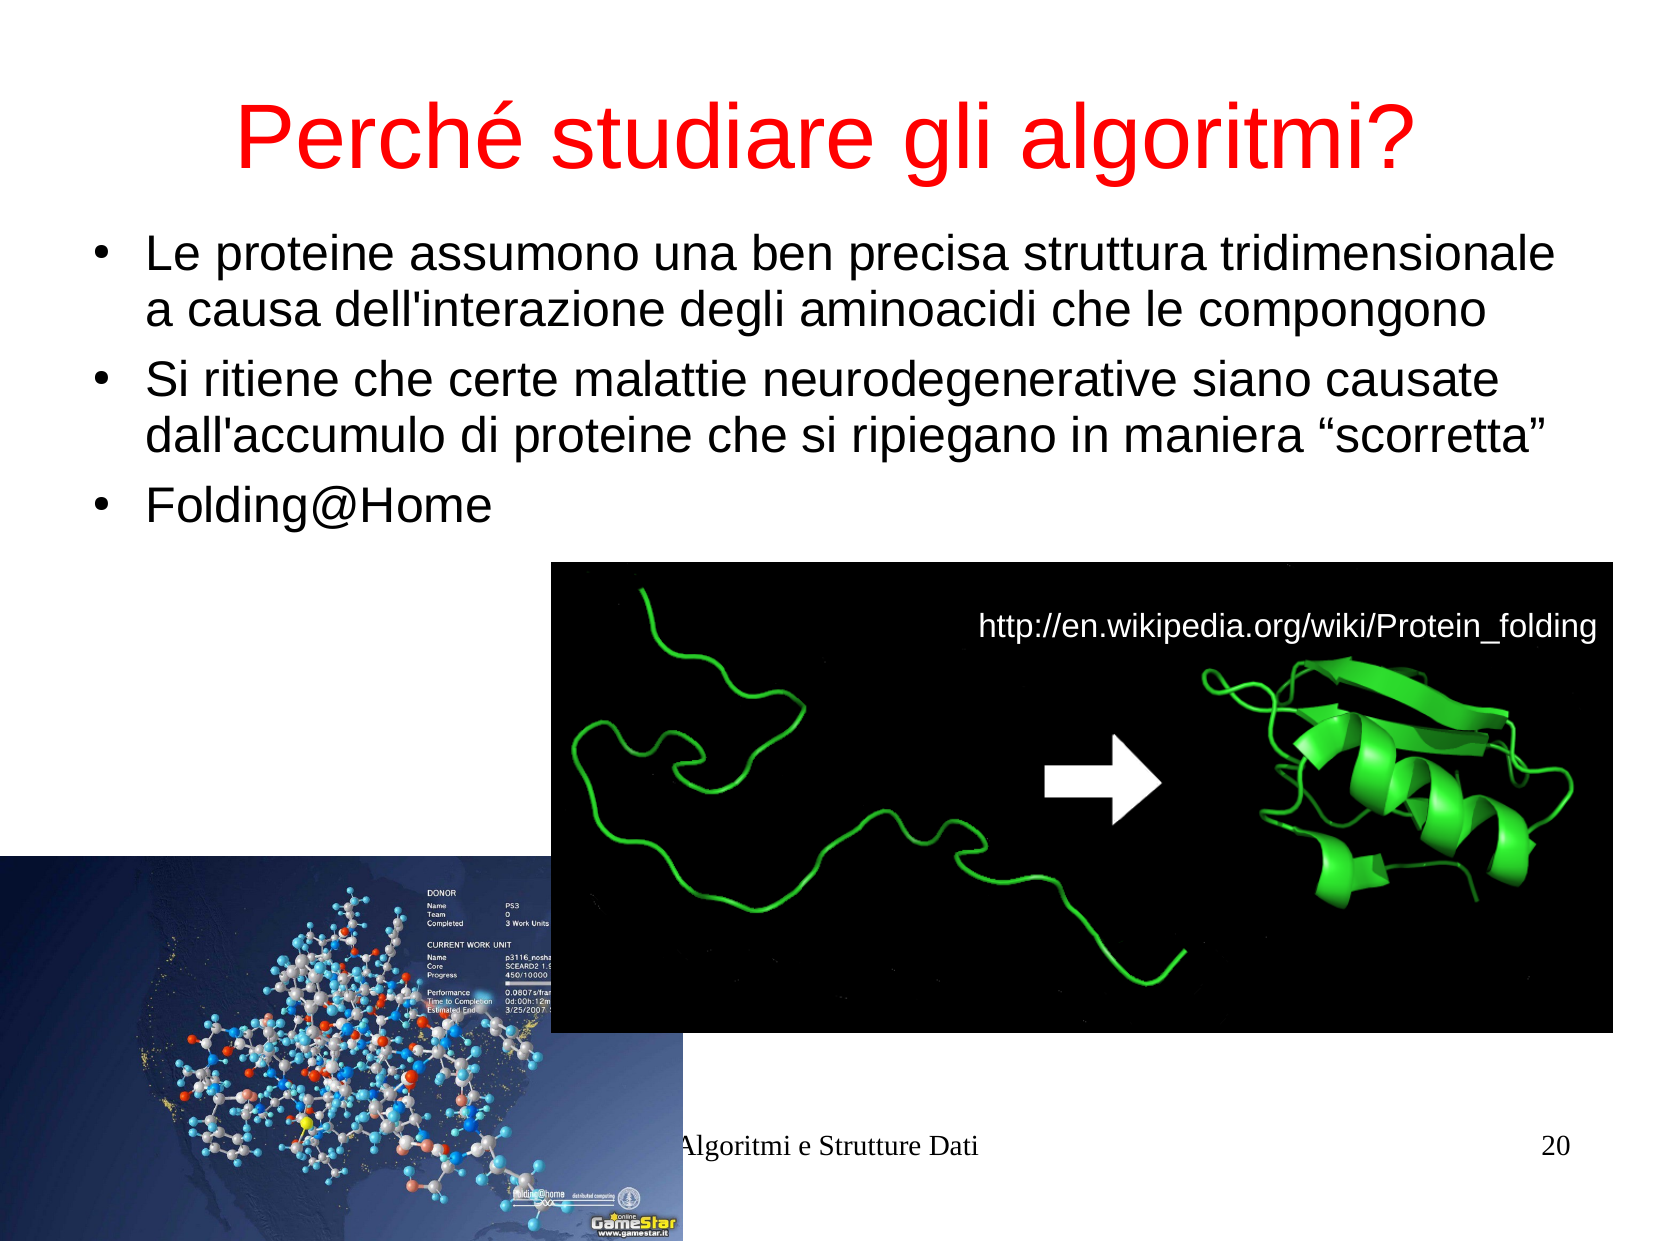

# Perché studiare gli algoritmi?
Le proteine assumono una ben precisa struttura tridimensionale a causa dell'interazione degli aminoacidi che le compongono
Si ritiene che certe malattie neurodegenerative siano causate dall'accumulo di proteine che si ripiegano in maniera “scorretta”
Folding@Home
http://en.wikipedia.org/wiki/Protein_folding
Algoritmi e Strutture Dati
20